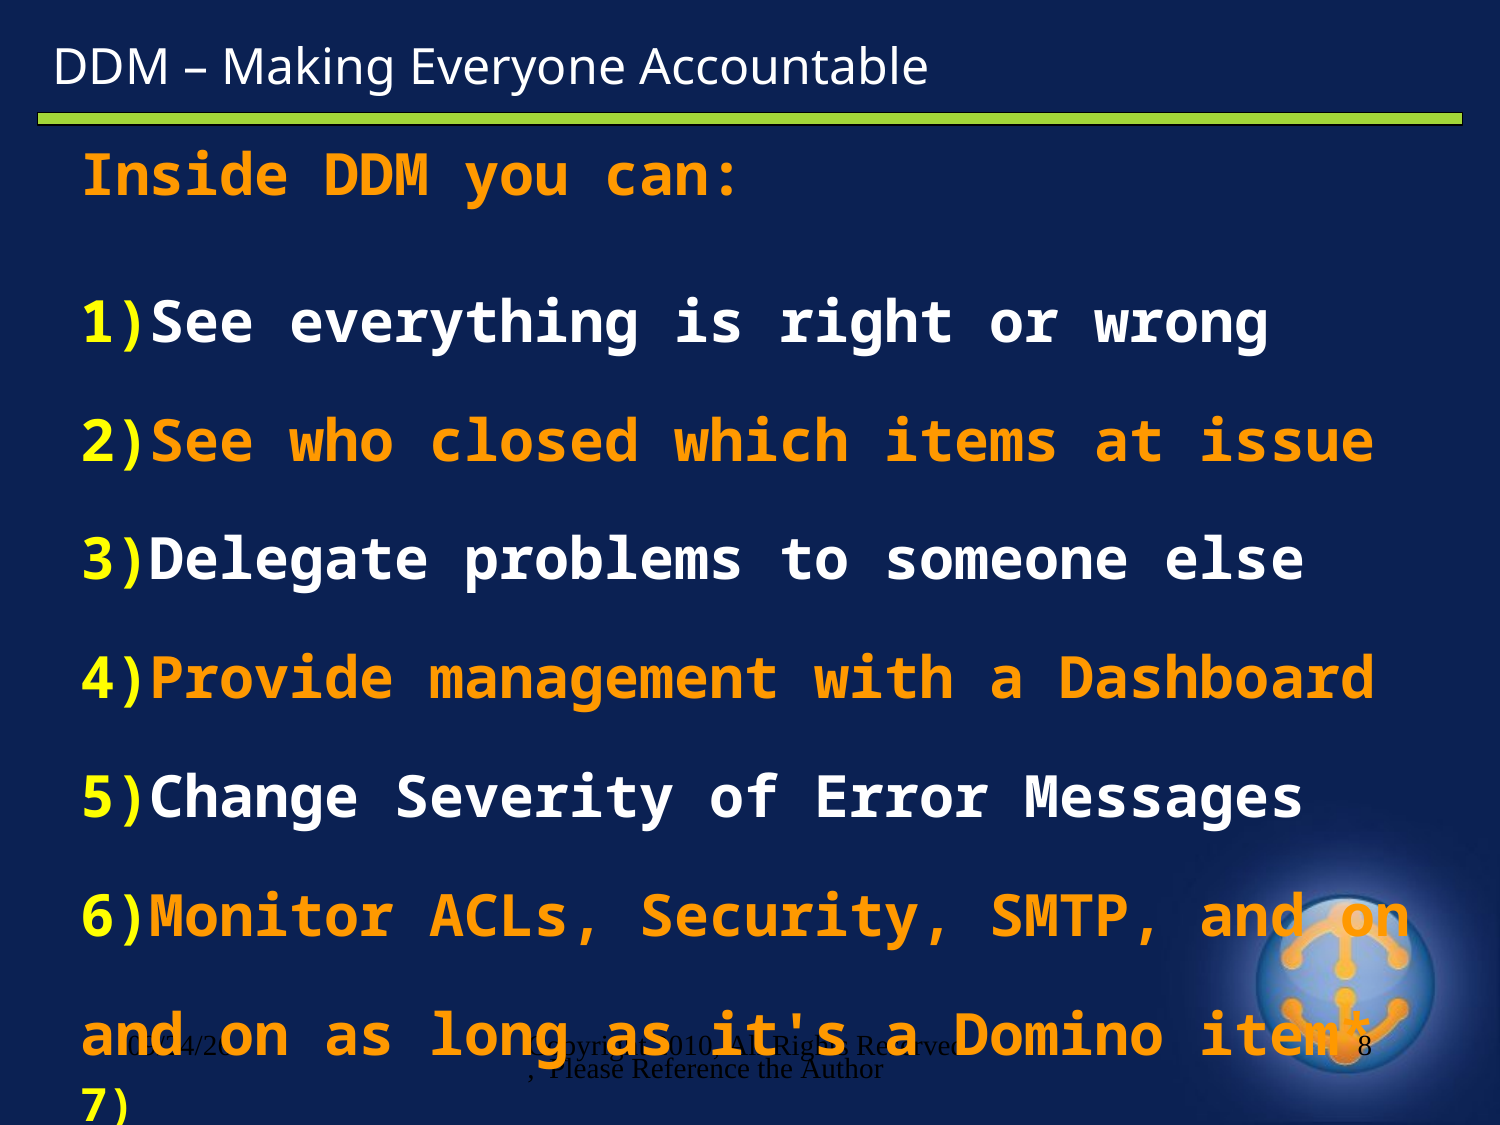

DDM – Making Everyone Accountable
Inside DDM you can:
See everything is right or wrong
See who closed which items at issue
Delegate problems to someone else
Provide management with a Dashboard
Change Severity of Error Messages
Monitor ACLs, Security, SMTP, and on and on as long as it's a Domino item*
* There are ways to do this for non-Domino,
 but not by default
Copyright 2010, All Rights Reserved, Please Reference the Author
8